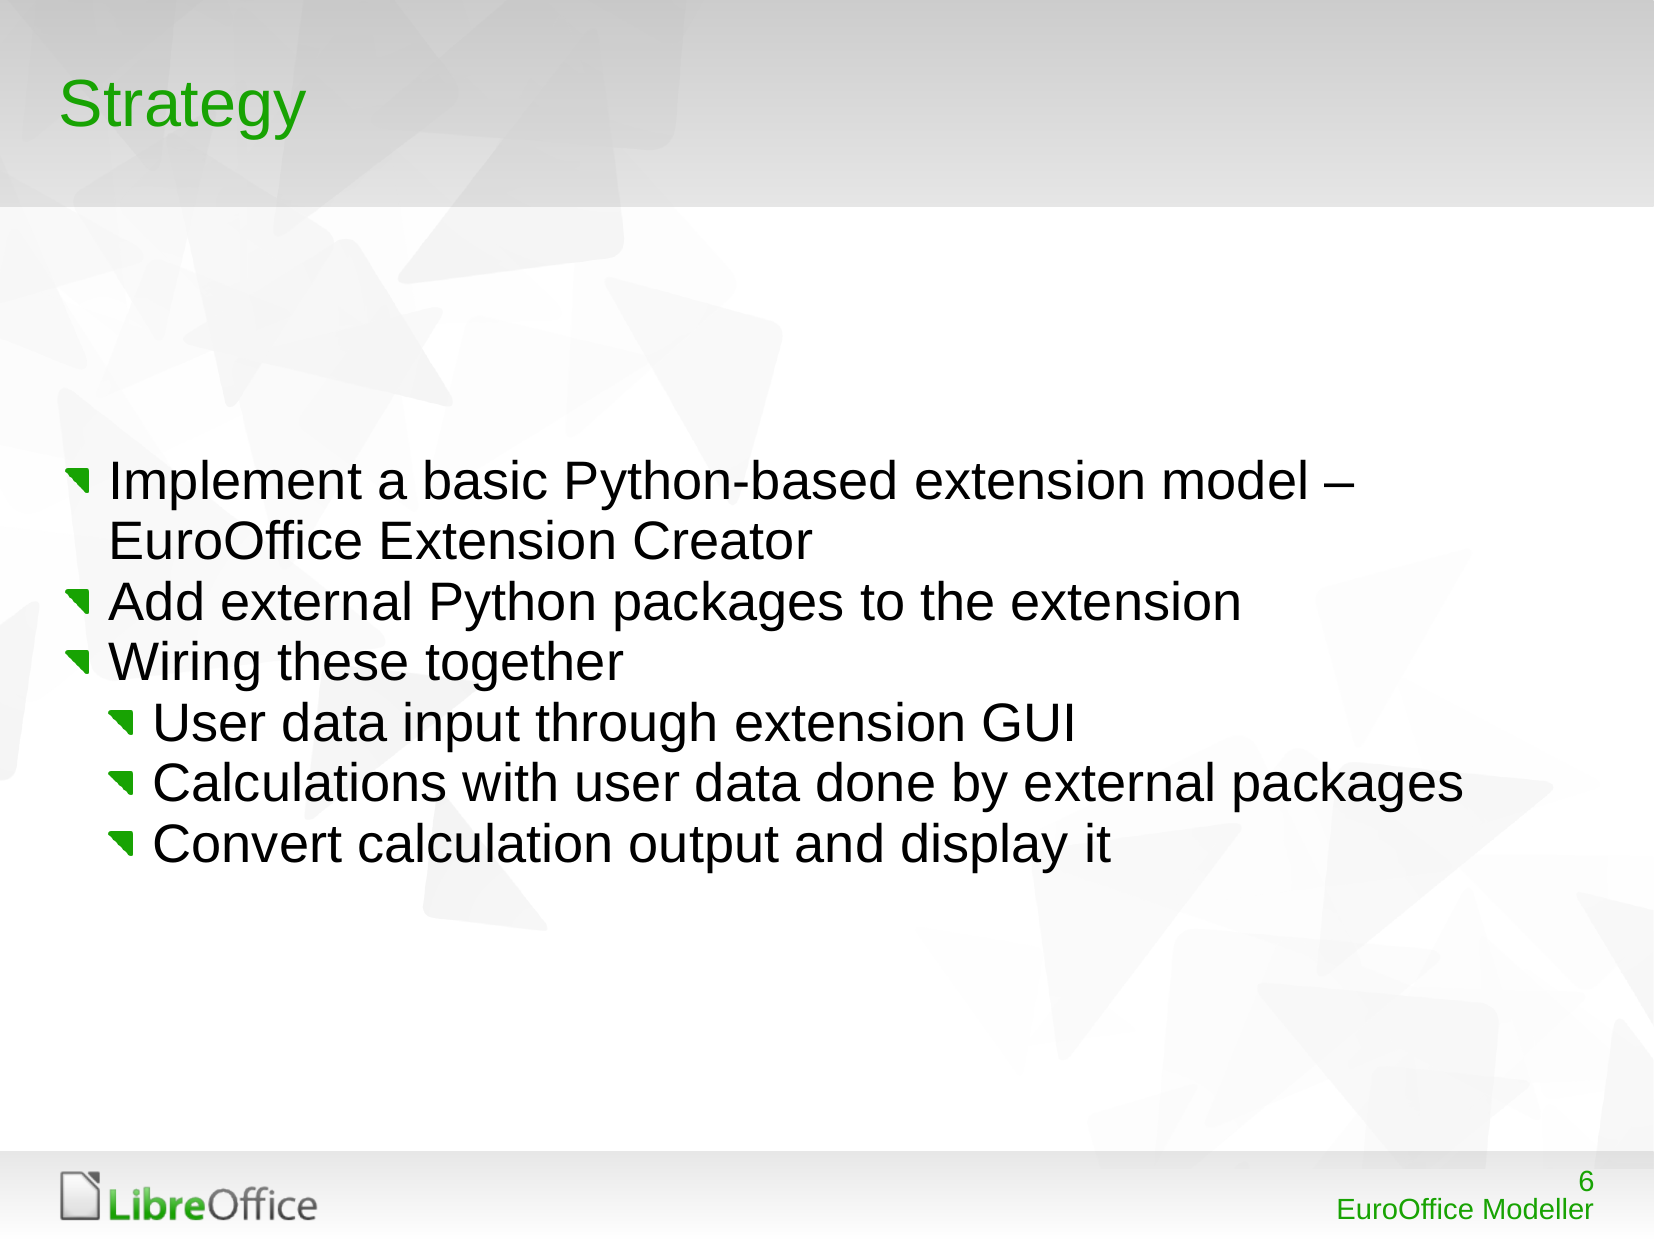

# Strategy
Implement a basic Python-based extension model – EuroOffice Extension Creator
Add external Python packages to the extension
Wiring these together
User data input through extension GUI
Calculations with user data done by external packages
Convert calculation output and display it
6
EuroOffice Modeller